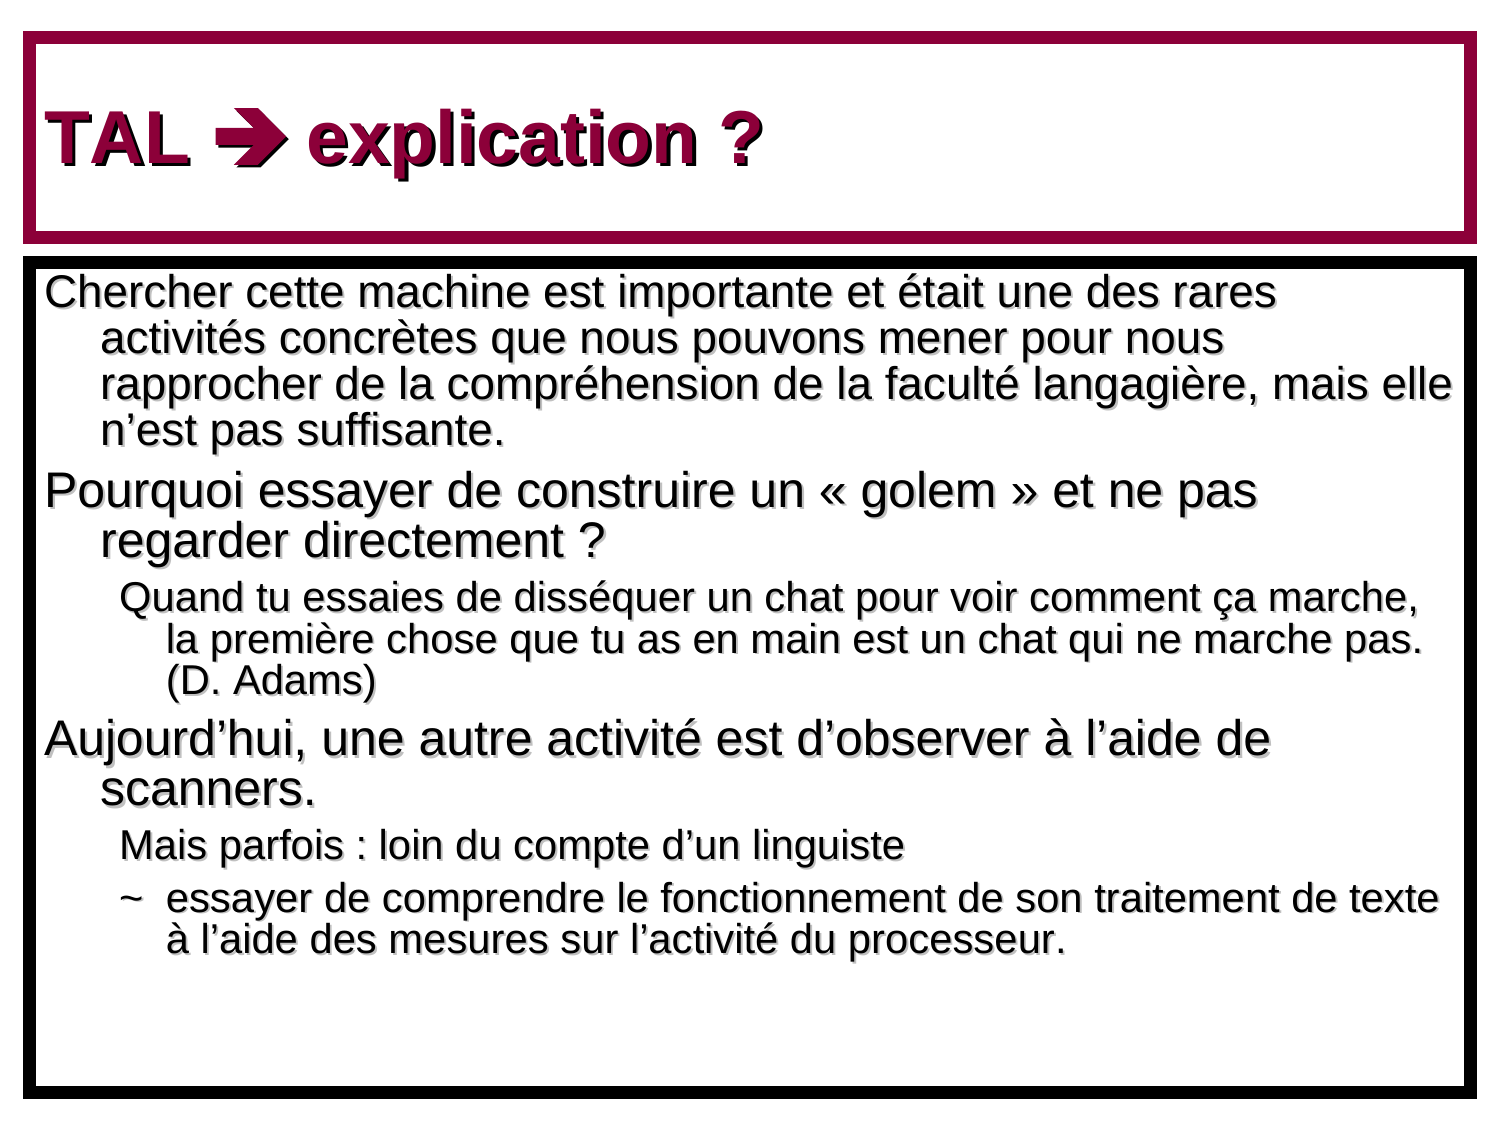

# TAL  explication ?
Chercher cette machine est importante et était une des rares activités concrètes que nous pouvons mener pour nous rapprocher de la compréhension de la faculté langagière, mais elle n’est pas suffisante.
Pourquoi essayer de construire un « golem » et ne pas regarder directement ?
Quand tu essaies de disséquer un chat pour voir comment ça marche, la première chose que tu as en main est un chat qui ne marche pas. (D. Adams)
Aujourd’hui, une autre activité est d’observer à l’aide de scanners.
Mais parfois : loin du compte d’un linguiste
~ 	essayer de comprendre le fonctionnement de son traitement de texte à l’aide des mesures sur l’activité du processeur.